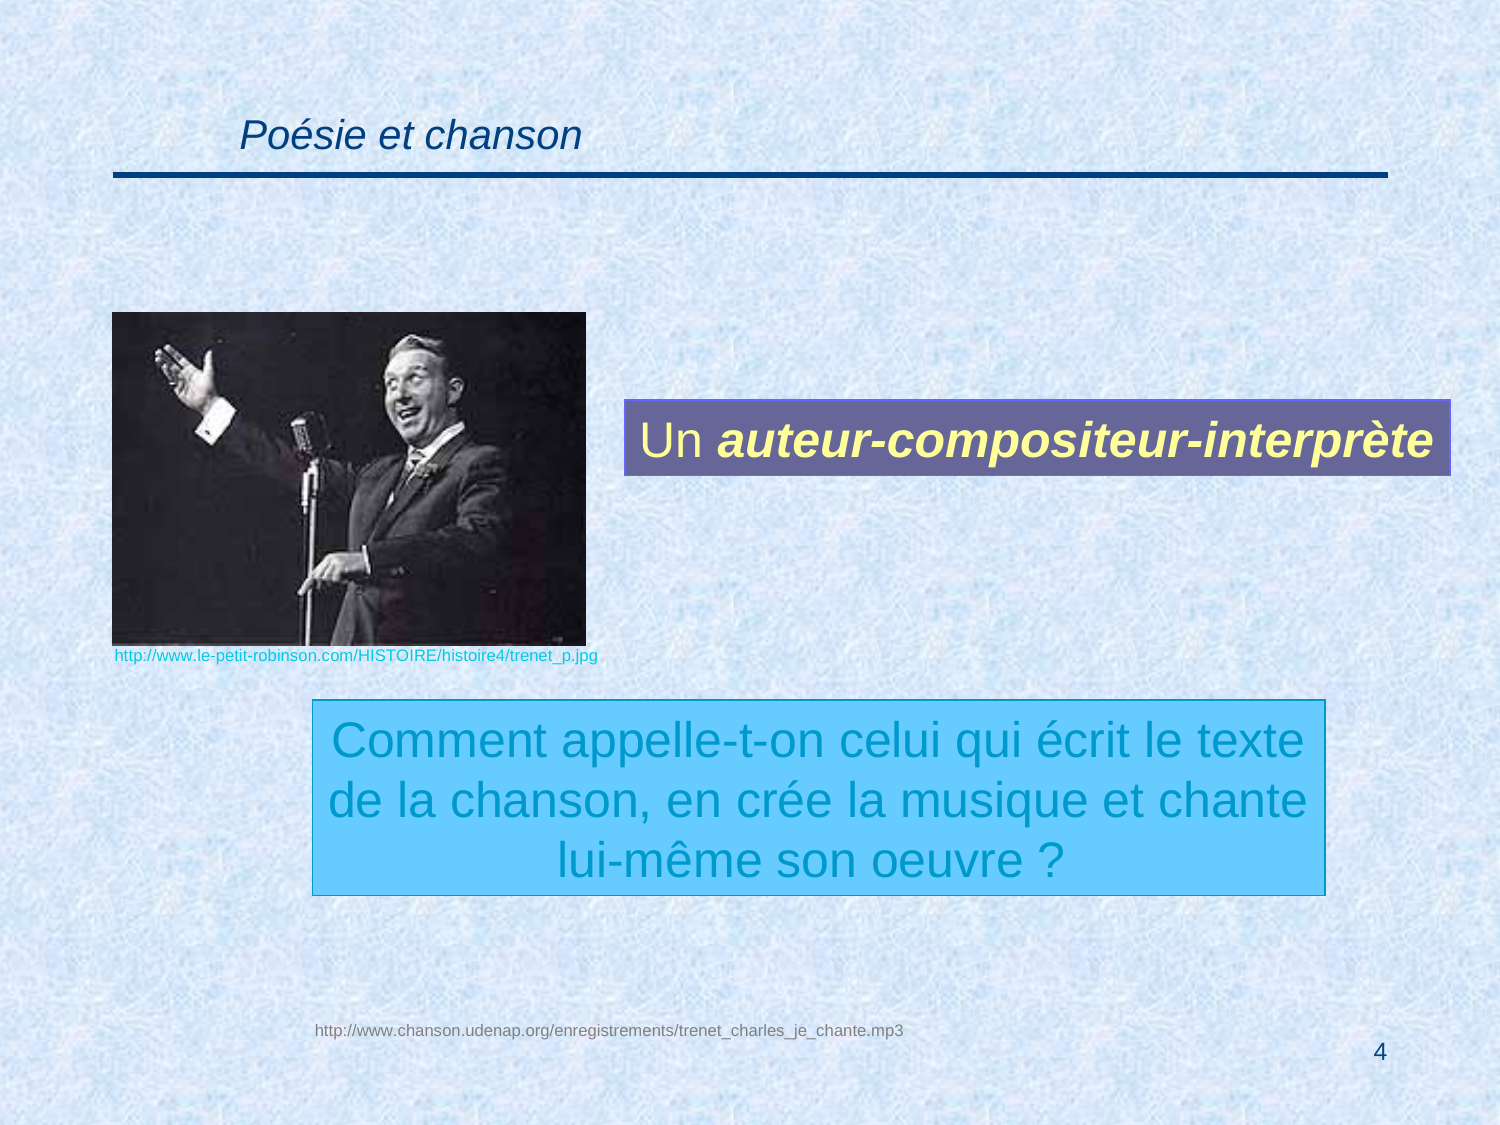

Poésie et chanson
http://www.le-petit-robinson.com/HISTOIRE/histoire4/trenet_p.jpg
Un auteur-compositeur-interprète
Comment appelle-t-on celui qui écrit le texte de la chanson, en crée la musique et chante lui-même son oeuvre ?
http://www.chanson.udenap.org/enregistrements/trenet_charles_je_chante.mp3
4